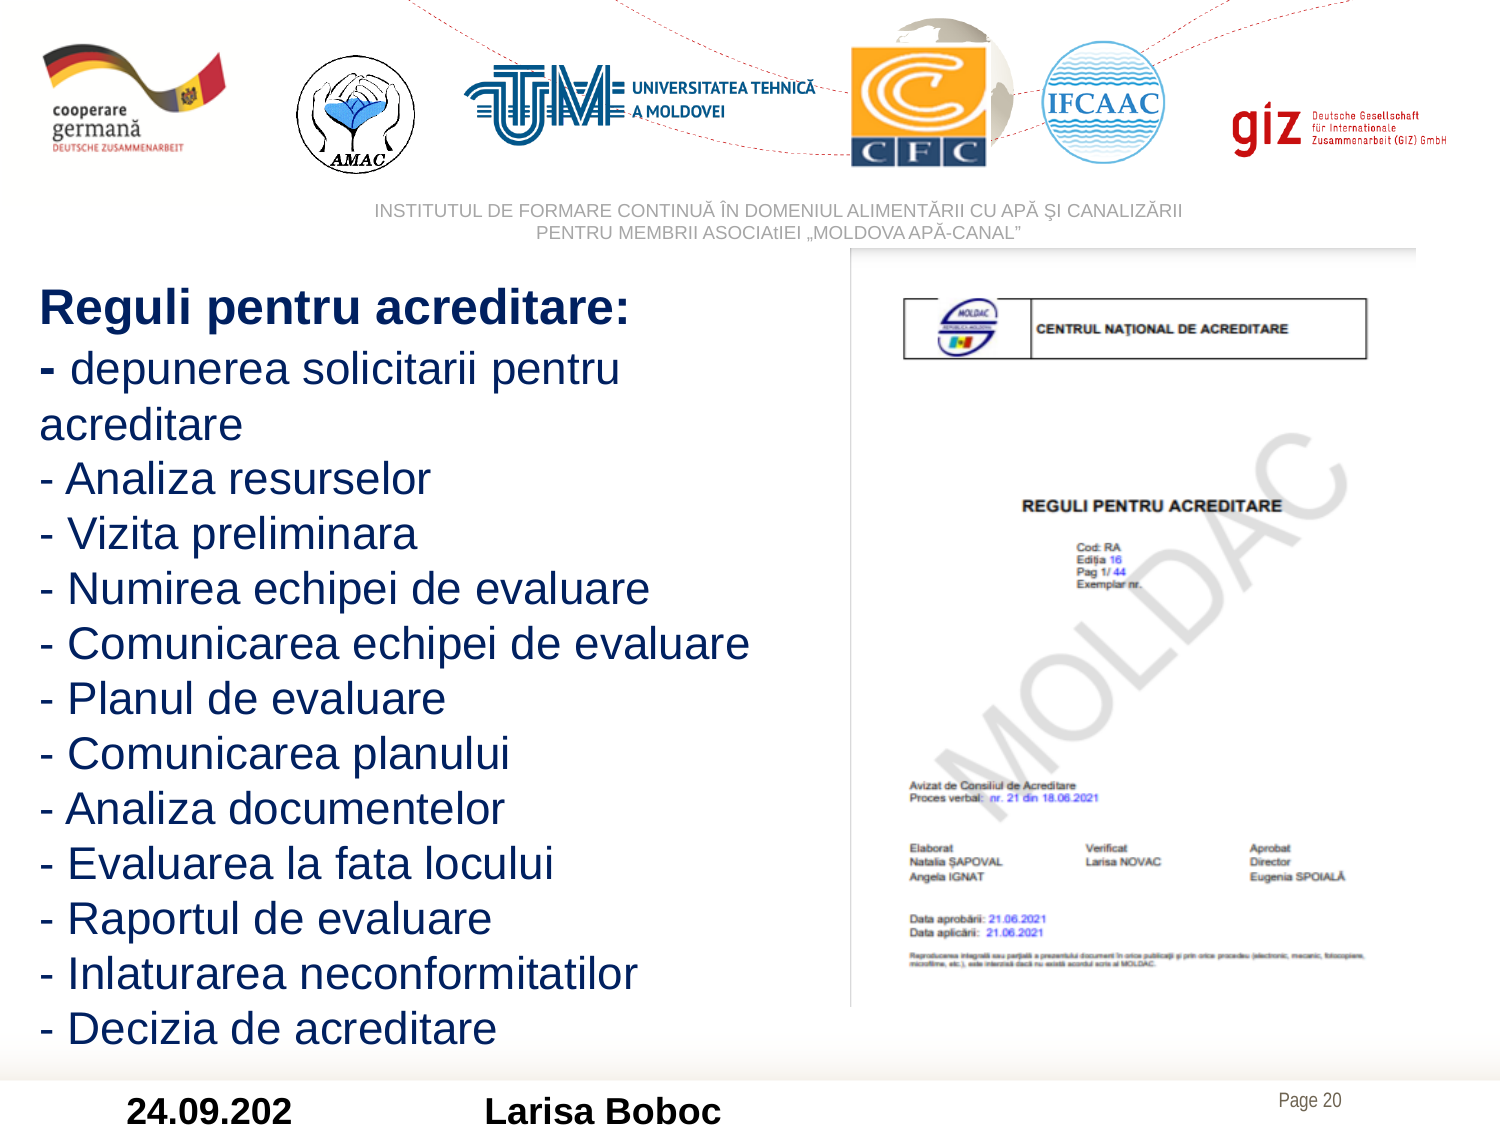

INSTITUTUL DE FORMARE CONTINUĂ ÎN DOMENIUL ALIMENTĂRII CU APĂ ŞI CANALIZĂRII
PENTRU MEMBRII ASOCIAtIEI „MOLDOVA APĂ-CANAL”
# Reguli pentru acreditare: - depunerea solicitarii pentru acreditare - Analiza resurselor - Vizita preliminara - Numirea echipei de evaluare - Comunicarea echipei de evaluare - Planul de evaluare - Comunicarea planului - Analiza documentelor - Evaluarea la fata locului - Raportul de evaluare - Inlaturarea neconformitatilor - Decizia de acreditare
Larisa Boboc